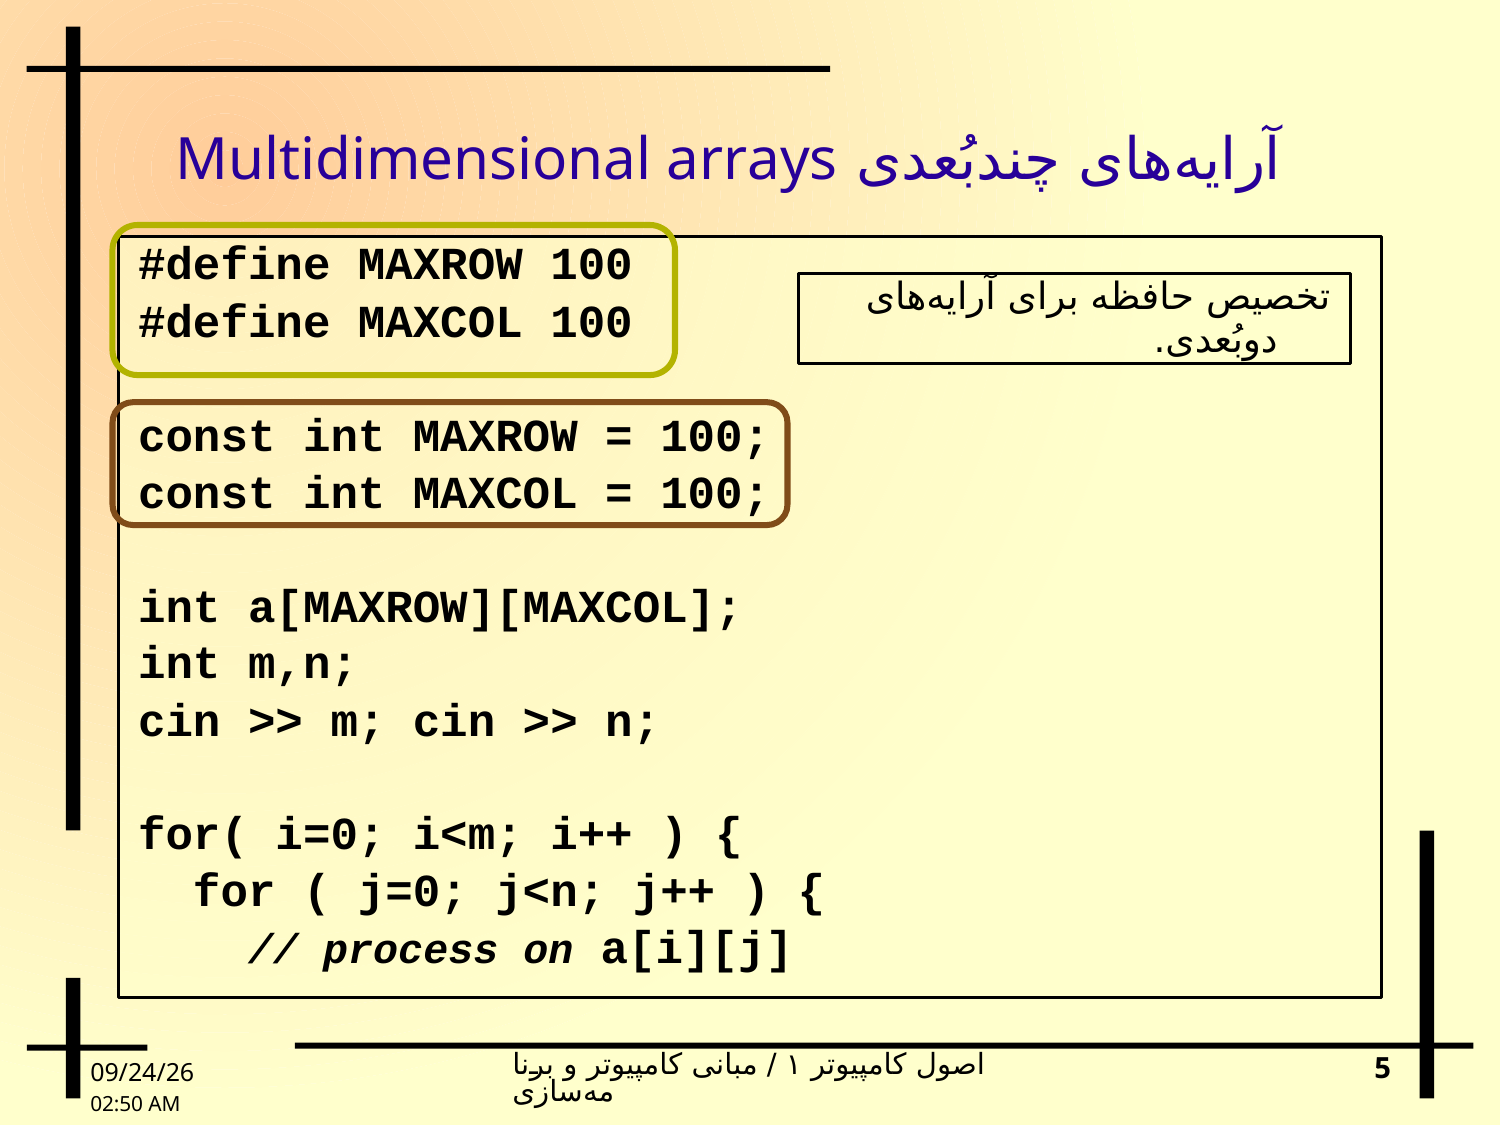

# آرایه‌های چندبُعدی Multidimensional arrays
#define MAXROW 100
#define MAXCOL 100
const int MAXROW = 100;
const int MAXCOL = 100;
int a[MAXROW][MAXCOL];
int m,n;
cin >> m; cin >> n;
for( i=0; i<m; i++ ) {
 for ( j=0; j<n; j++ ) {
 // process on a[i][j]
تخصیص حافظه برای آرایه‌های دوبُعدی.
اصول کامپیوتر ۱ / مبانی کامپیوتر و برنامه‌سازی
5